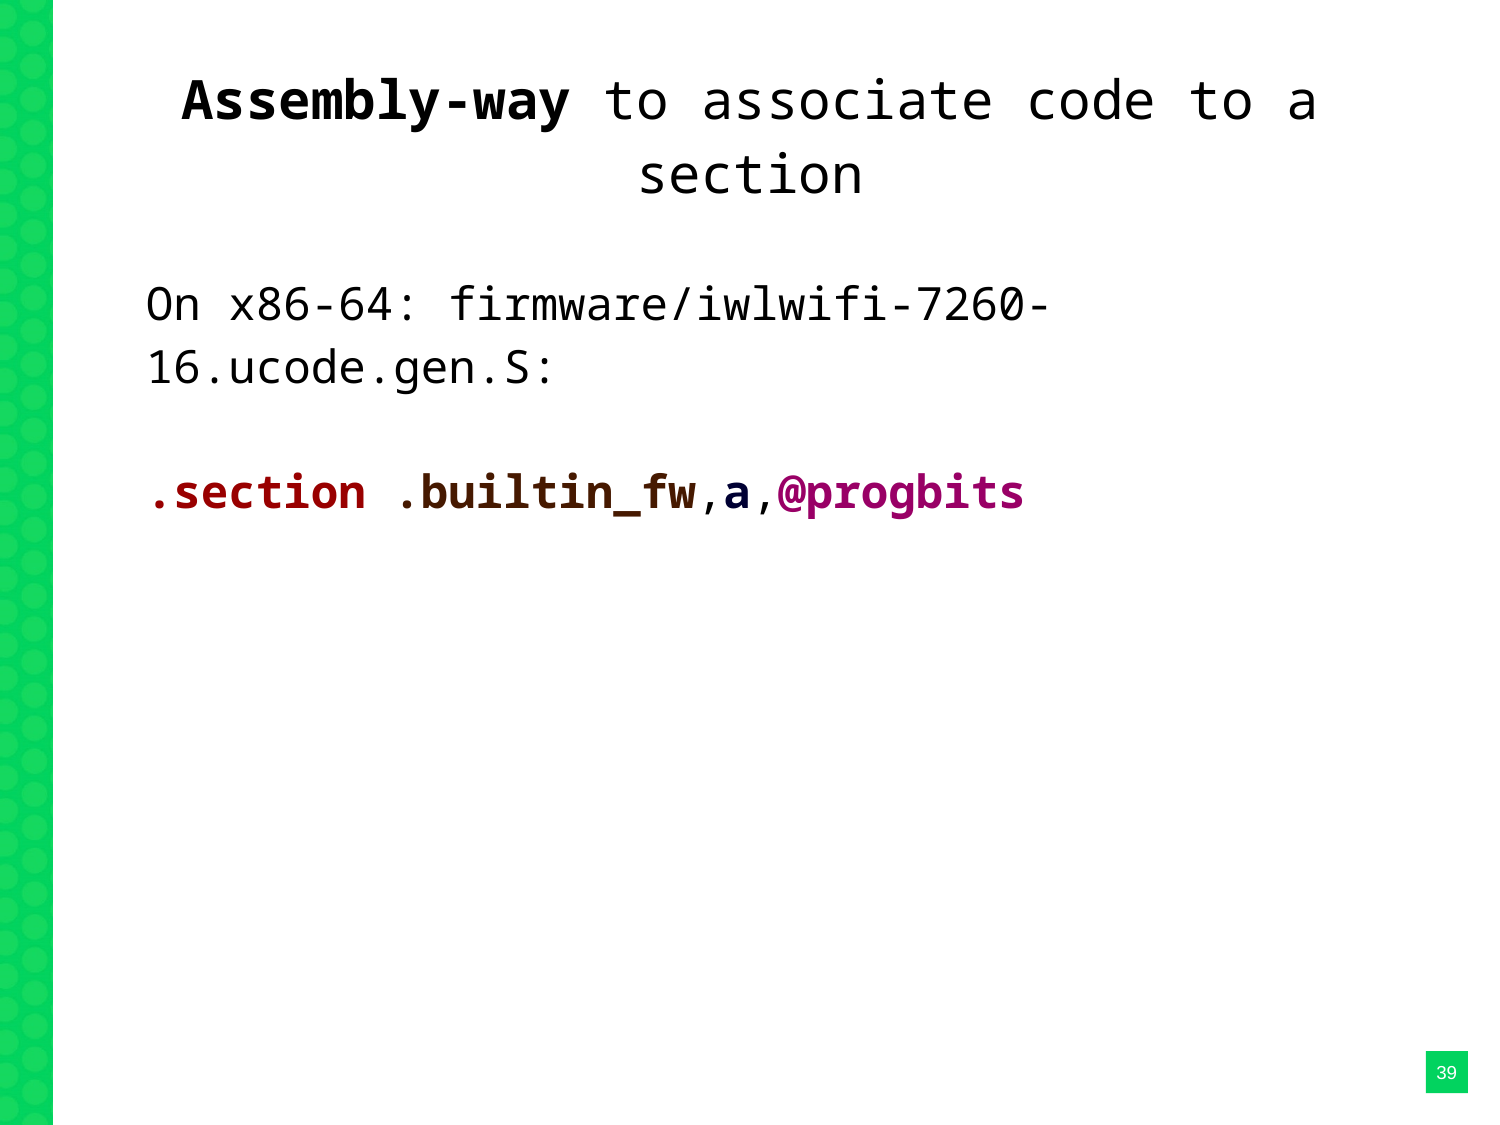

# Assembly-way to associate code to a section
On x86-64: firmware/iwlwifi-7260-16.ucode.gen.S:
.section .builtin_fw,a,@progbits